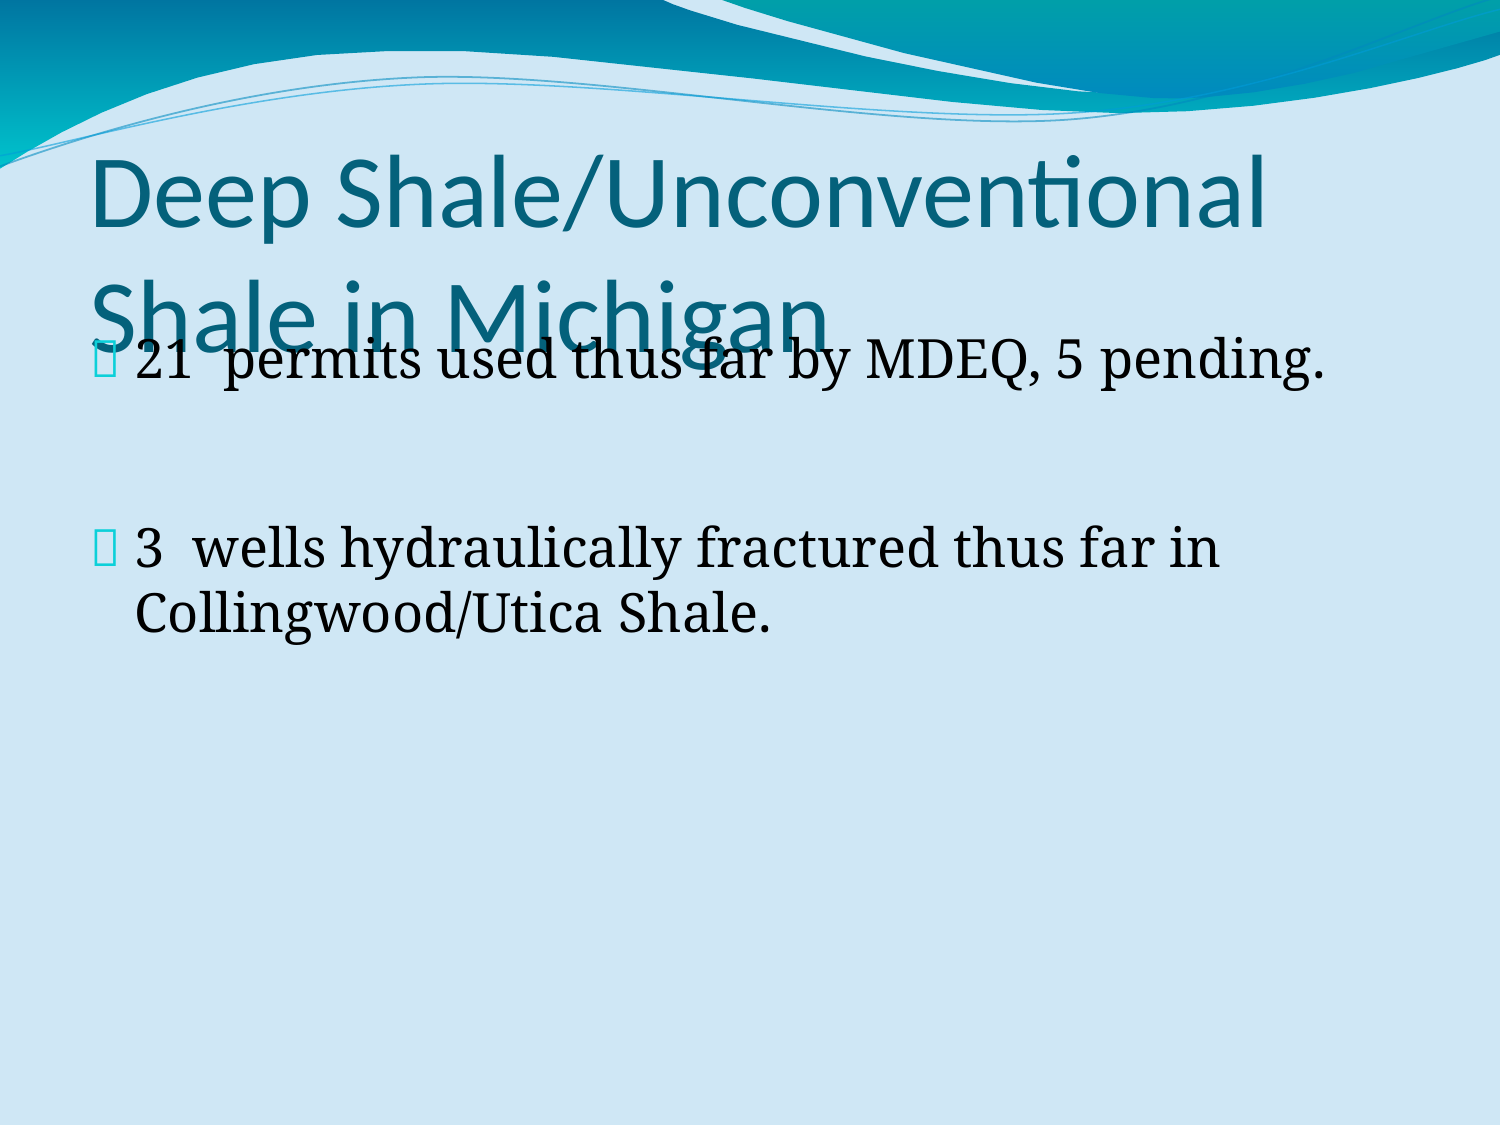

# Deep Shale/Unconventional Shale in Michigan
21 permits used thus far by MDEQ, 5 pending.
3 wells hydraulically fractured thus far in Collingwood/Utica Shale.